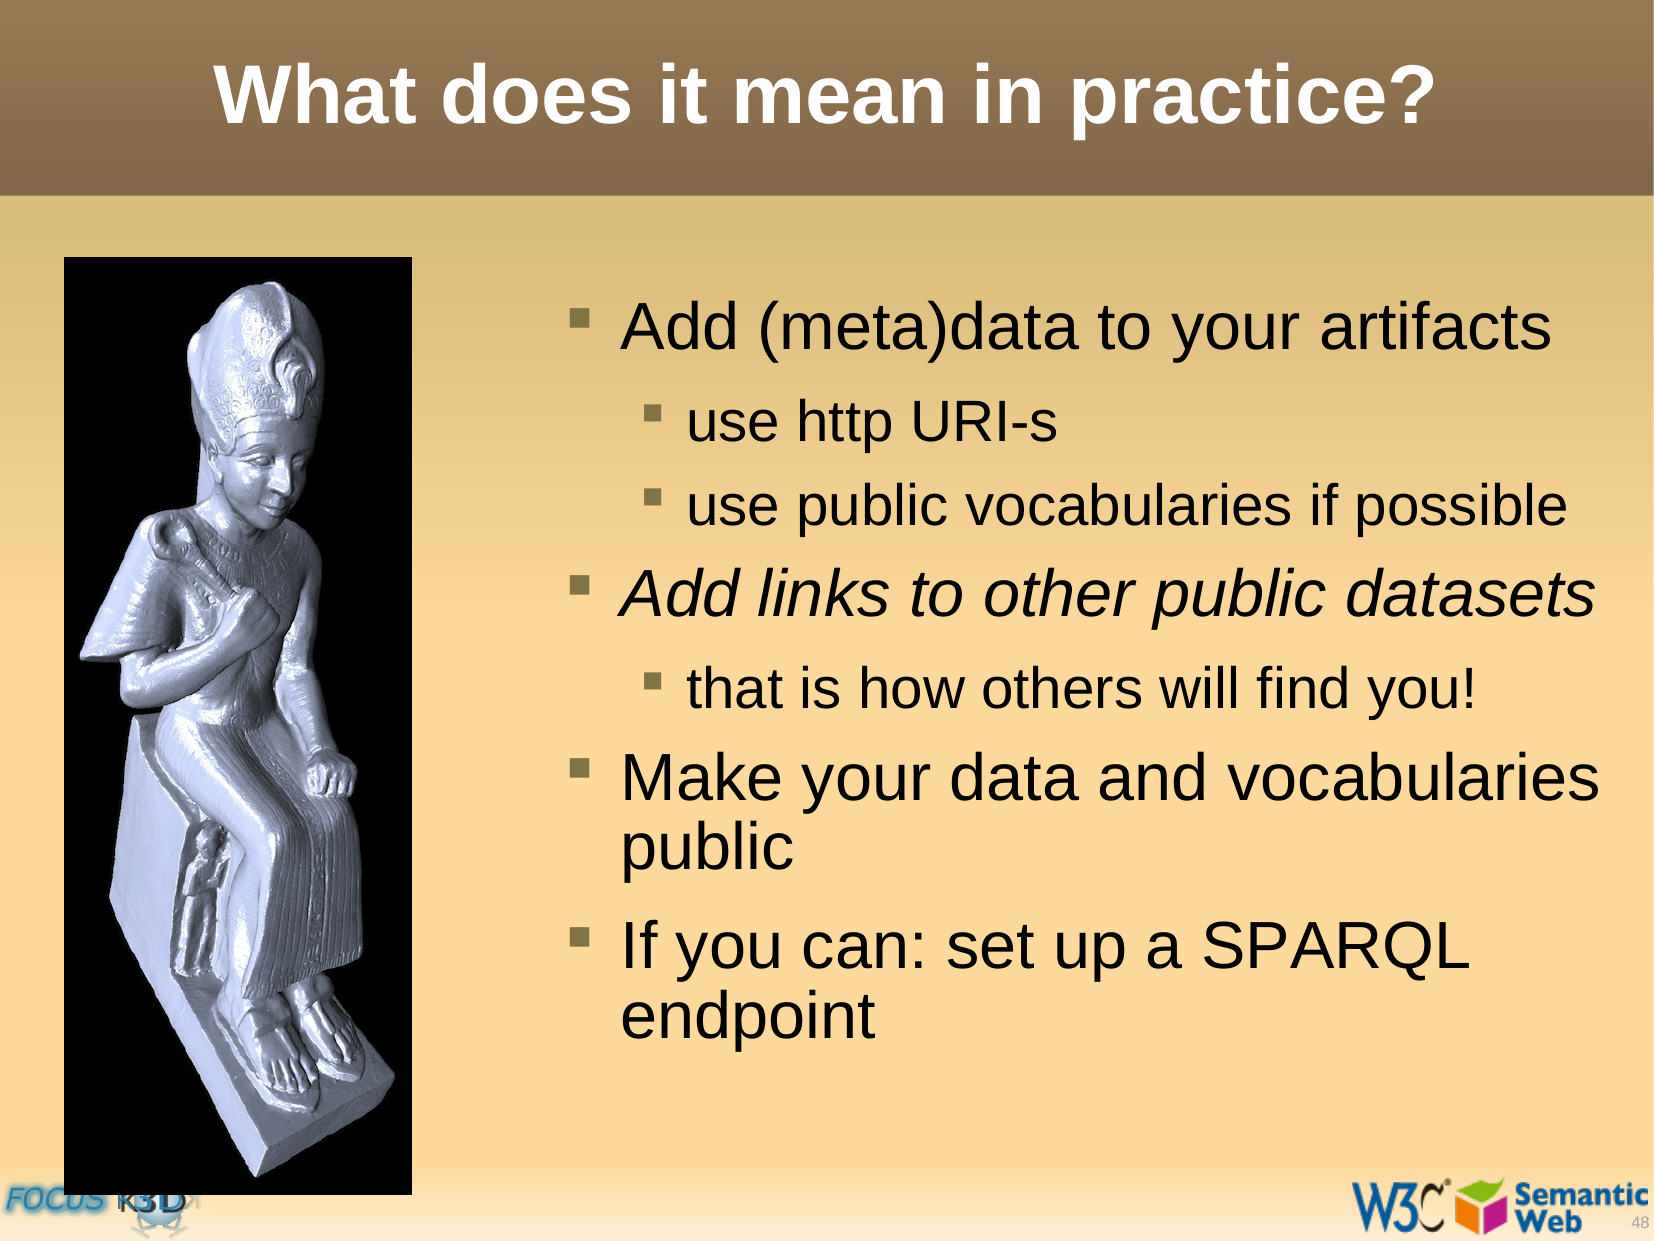

# What does it mean in practice?
Add (meta)data to your artifacts
use http URI-s
use public vocabularies if possible
Add links to other public datasets
that is how others will find you!
Make your data and vocabularies public
If you can: set up a SPARQL endpoint